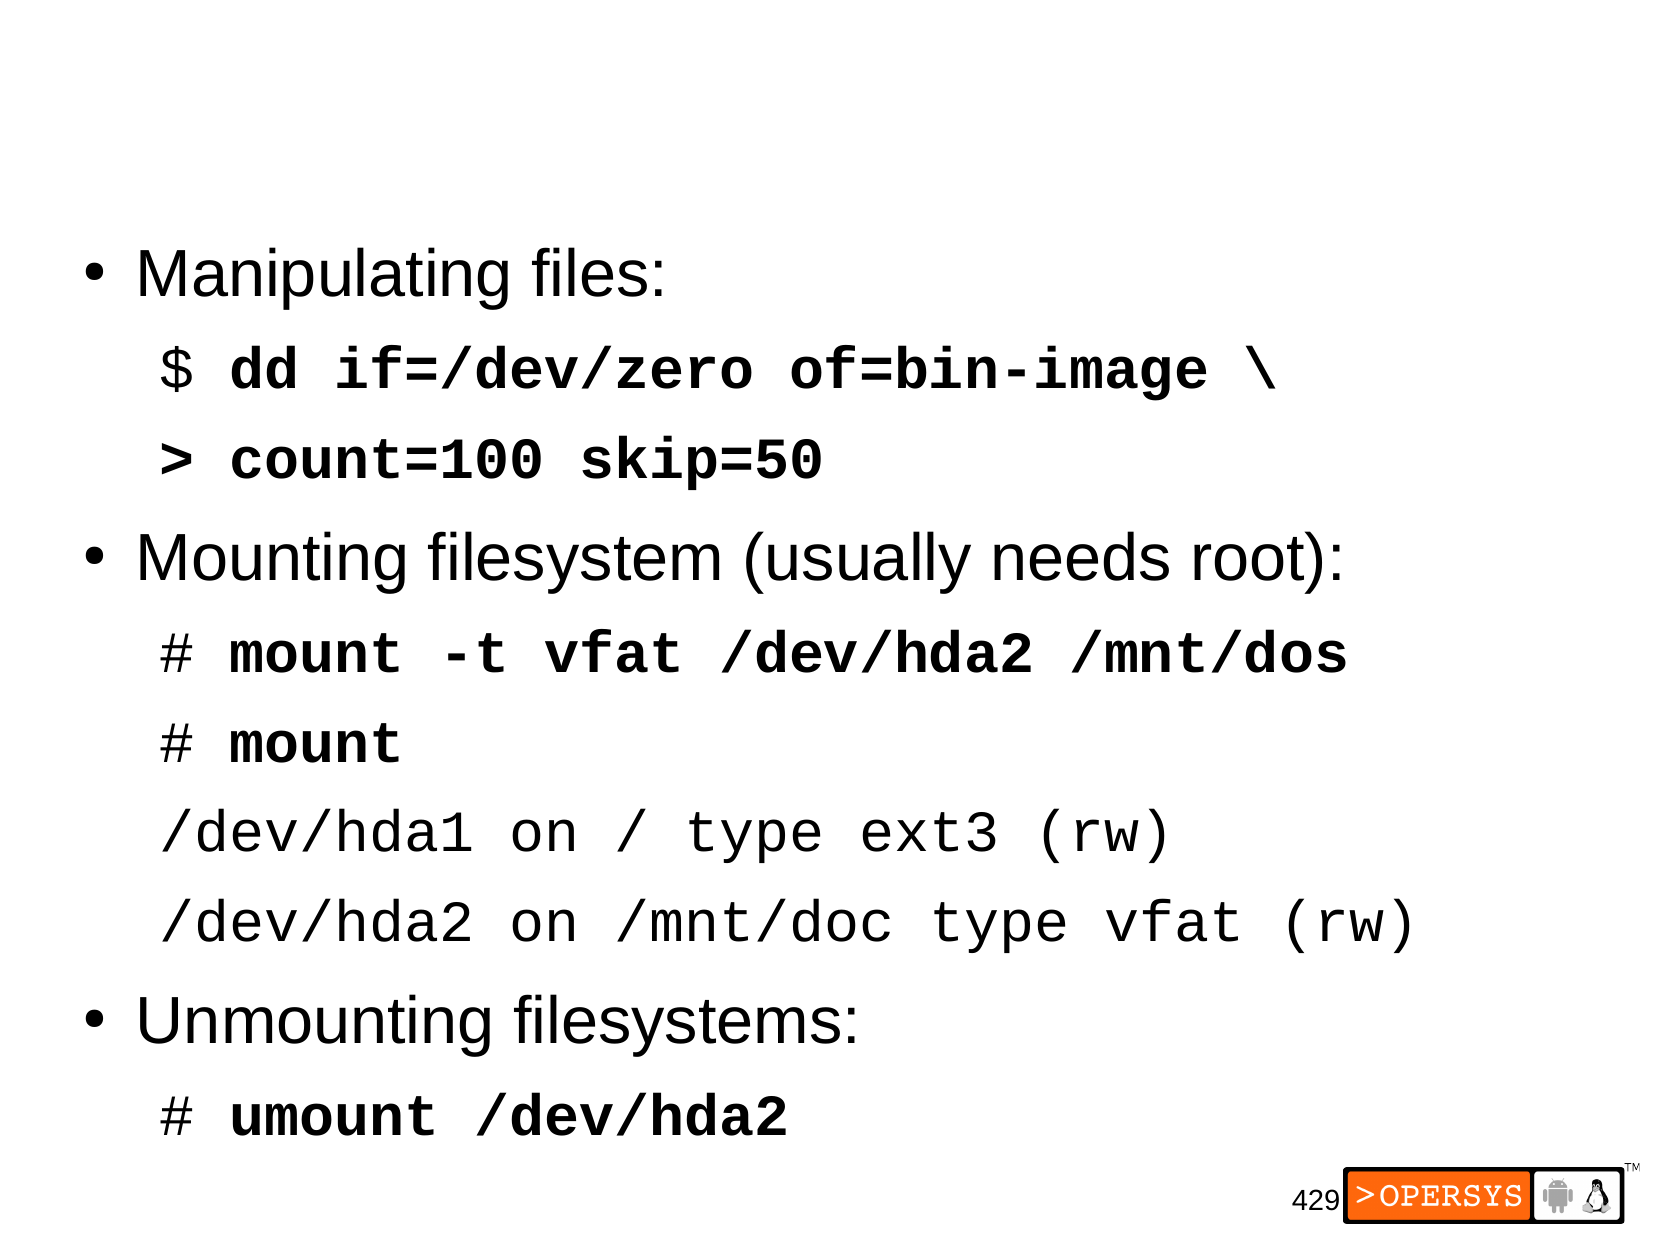

# Manipulating files:
$ dd if=/dev/zero of=bin-image \
> count=100 skip=50
Mounting filesystem (usually needs root):
# mount -t vfat /dev/hda2 /mnt/dos
# mount
/dev/hda1 on / type ext3 (rw)
/dev/hda2 on /mnt/doc type vfat (rw)
Unmounting filesystems:
# umount /dev/hda2